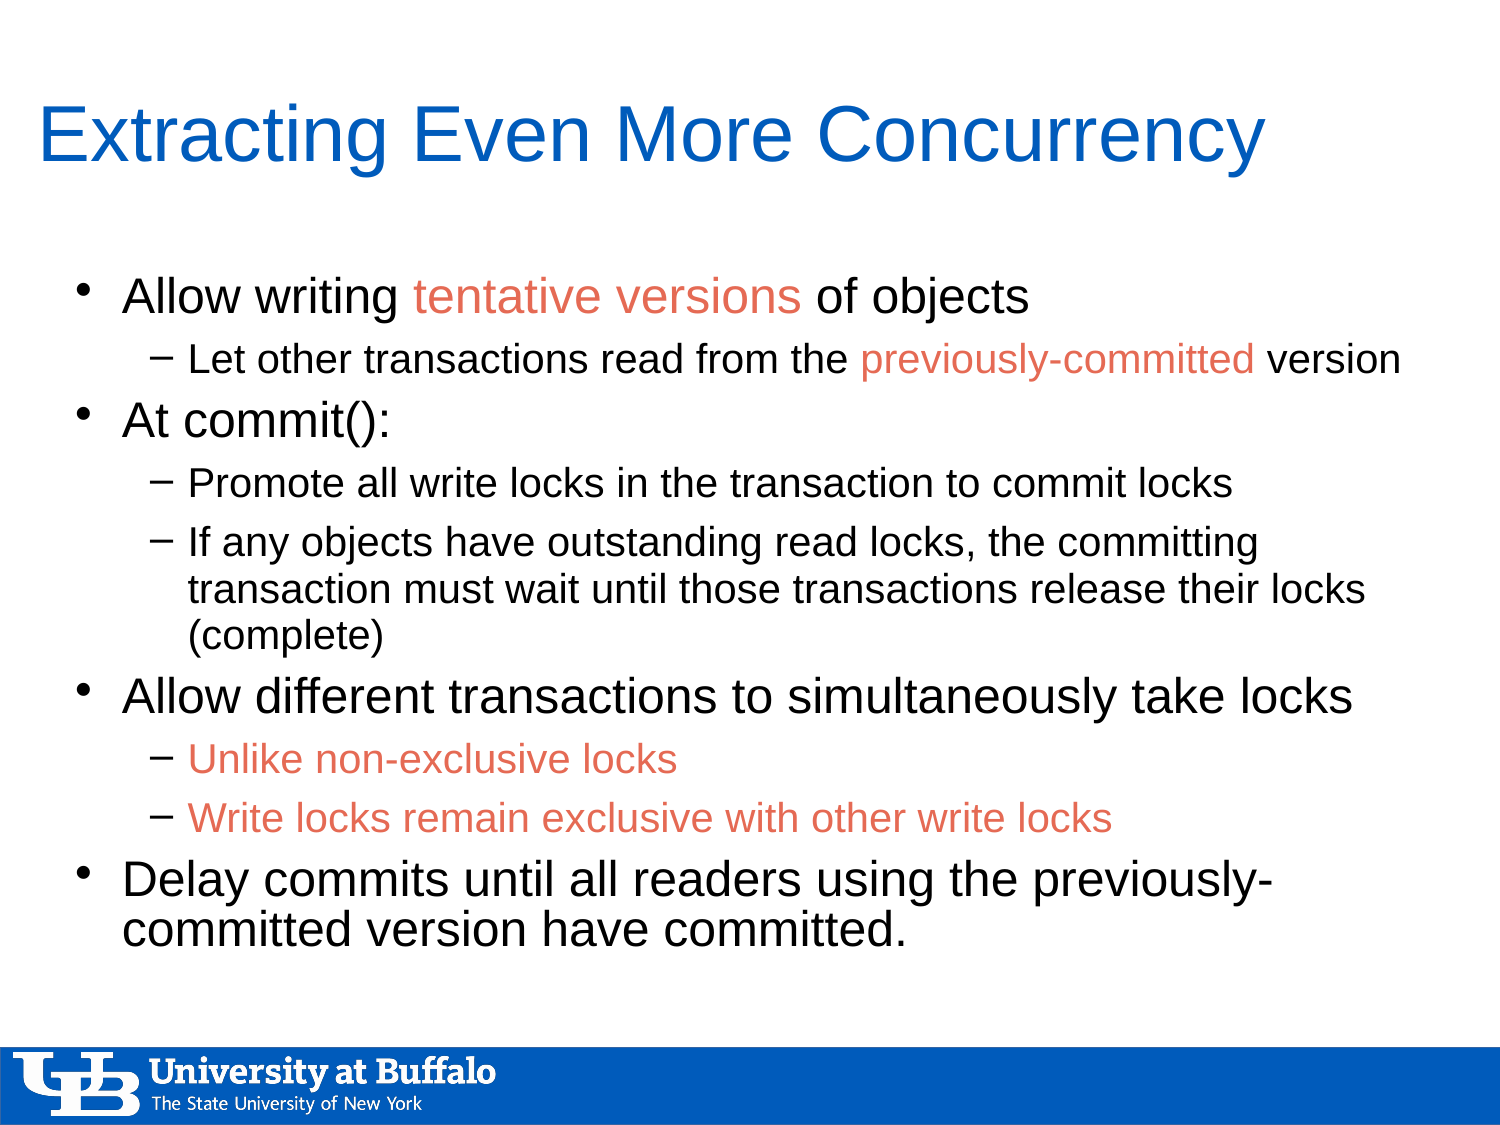

# Extracting Even More Concurrency
Allow writing tentative versions of objects
Let other transactions read from the previously-committed version
At commit():
Promote all write locks in the transaction to commit locks
If any objects have outstanding read locks, the committing transaction must wait until those transactions release their locks (complete)
Allow different transactions to simultaneously take locks
Unlike non-exclusive locks
Write locks remain exclusive with other write locks
Delay commits until all readers using the previously-committed version have committed.